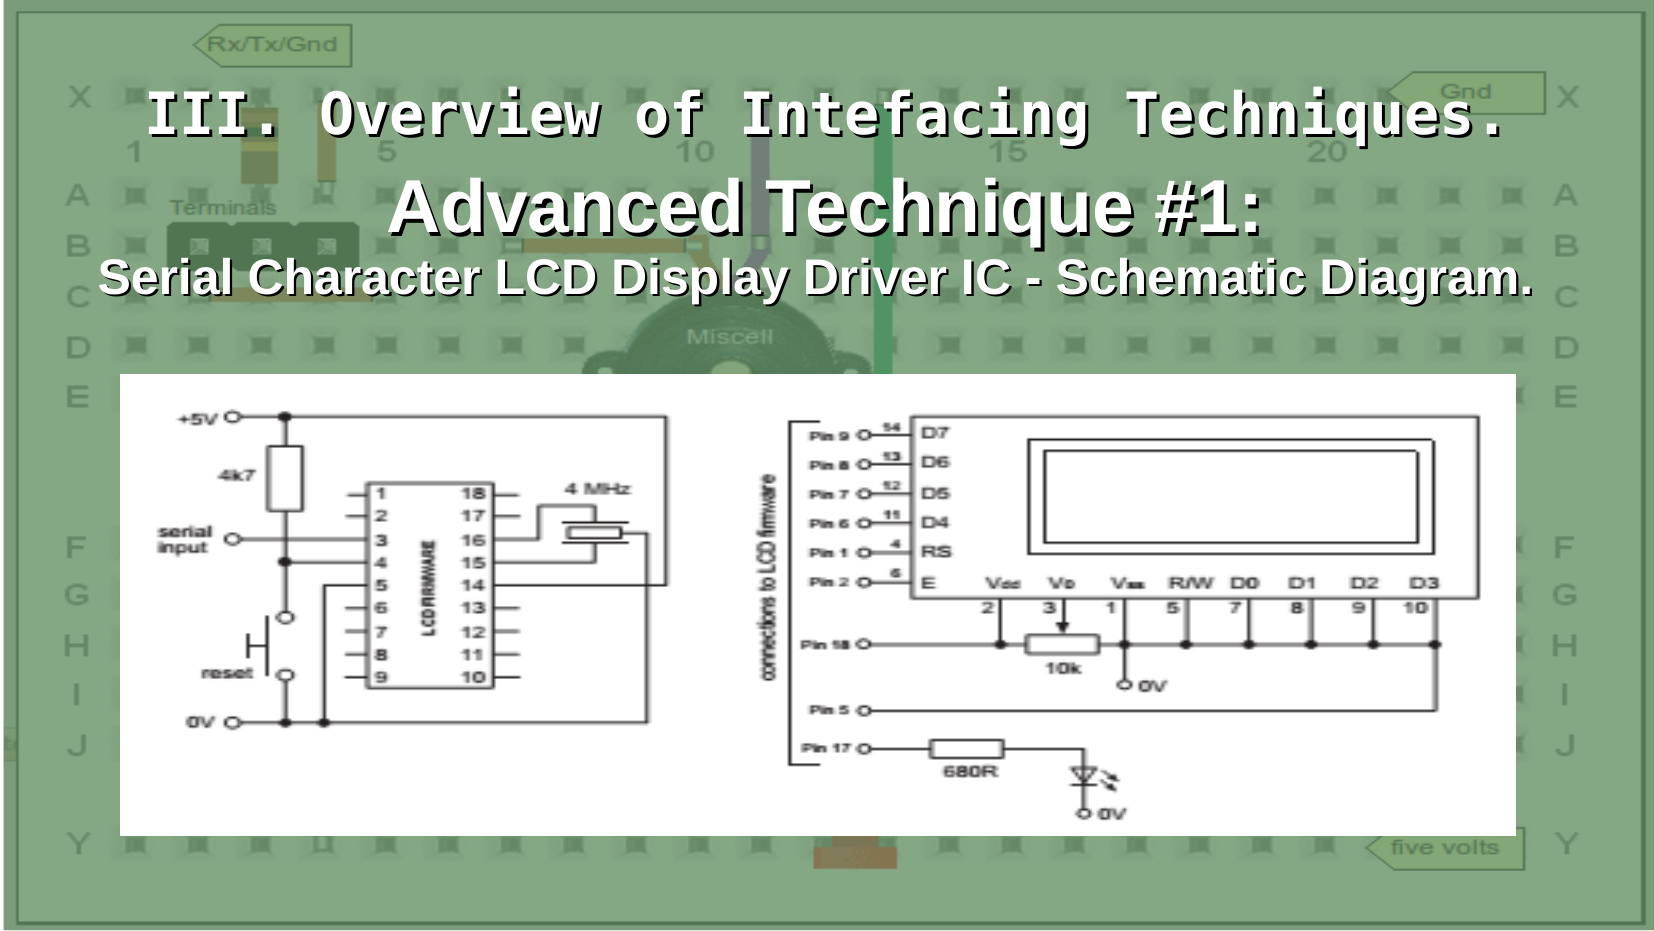

# III. Overview of Intefacing Techniques.
 Advanced Technique #1:
Serial Character LCD Display Driver IC - Schematic Diagram.